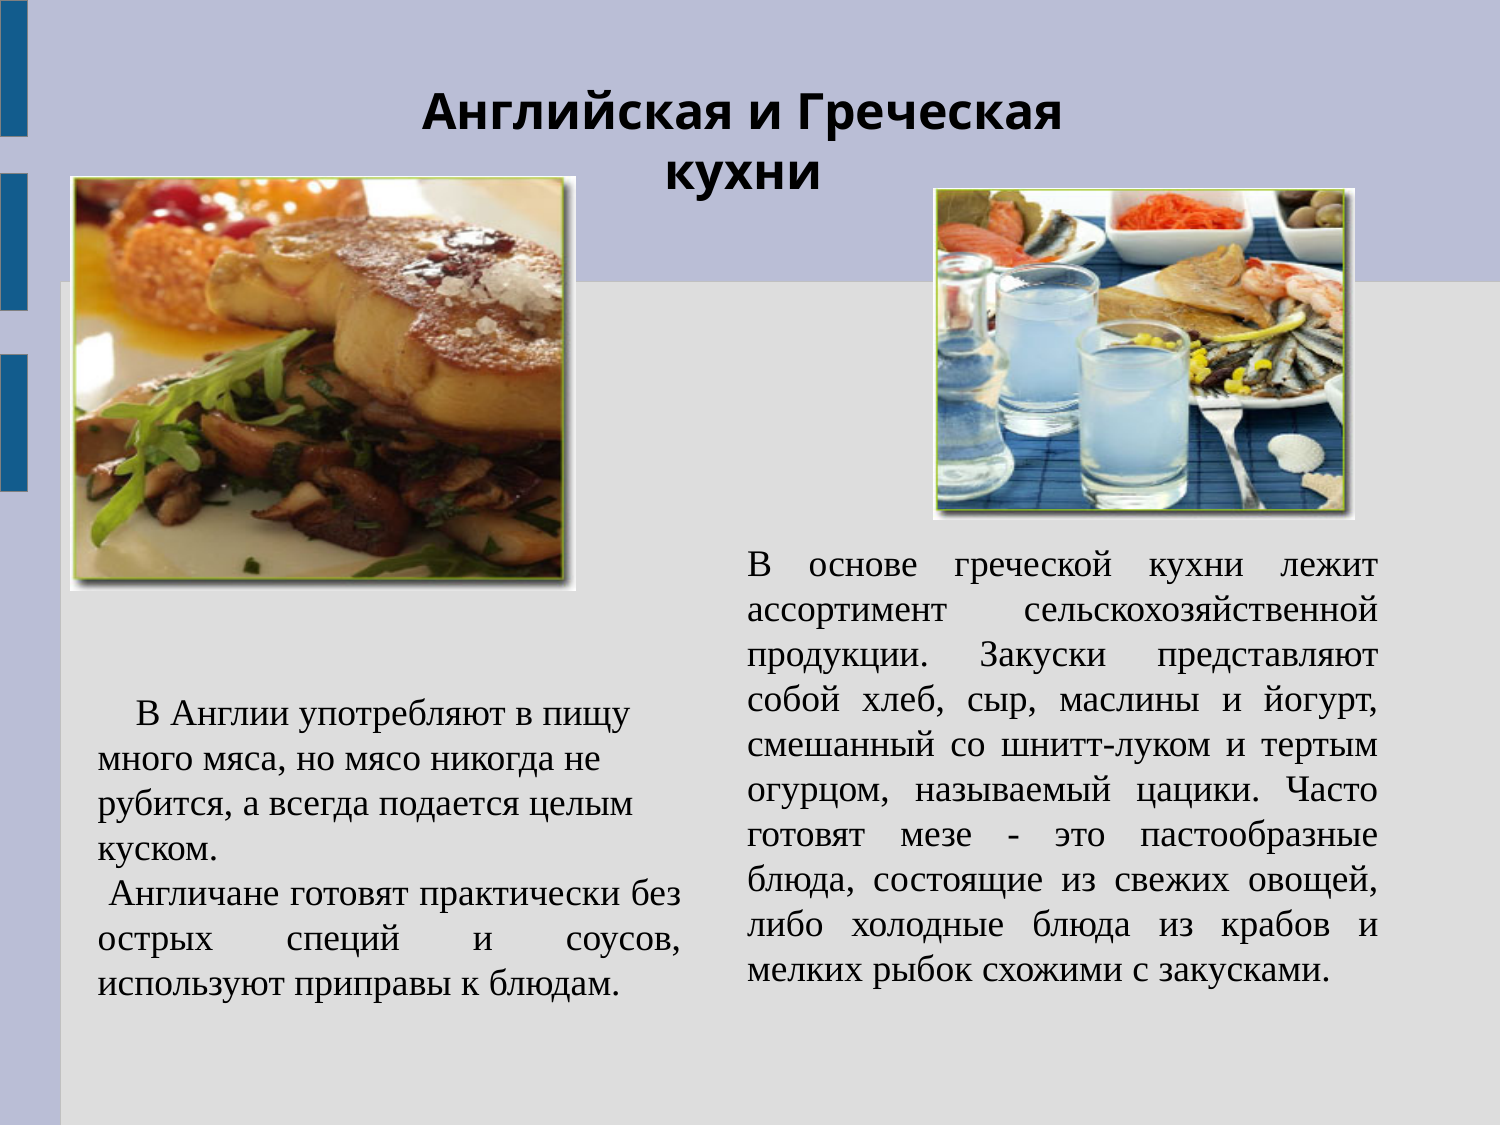

# Английская и Греческая кухни
В основе греческой кухни лежит ассортимент сельскохозяйственной продукции. Закуски представляют собой хлеб, сыр, маслины и йогурт, смешанный со шнитт-луком и тертым огурцом, называемый цацики. Часто готовят мезе - это пастообразные блюда, состоящие из свежих овощей, либо холодные блюда из крабов и мелких рыбок схожими с закусками.
 В Англии употребляют в пищу много мяса, но мясо никогда не рубится, а всегда подается целым куском.
 Англичане готовят практически без острых специй и соусов, используют приправы к блюдам.